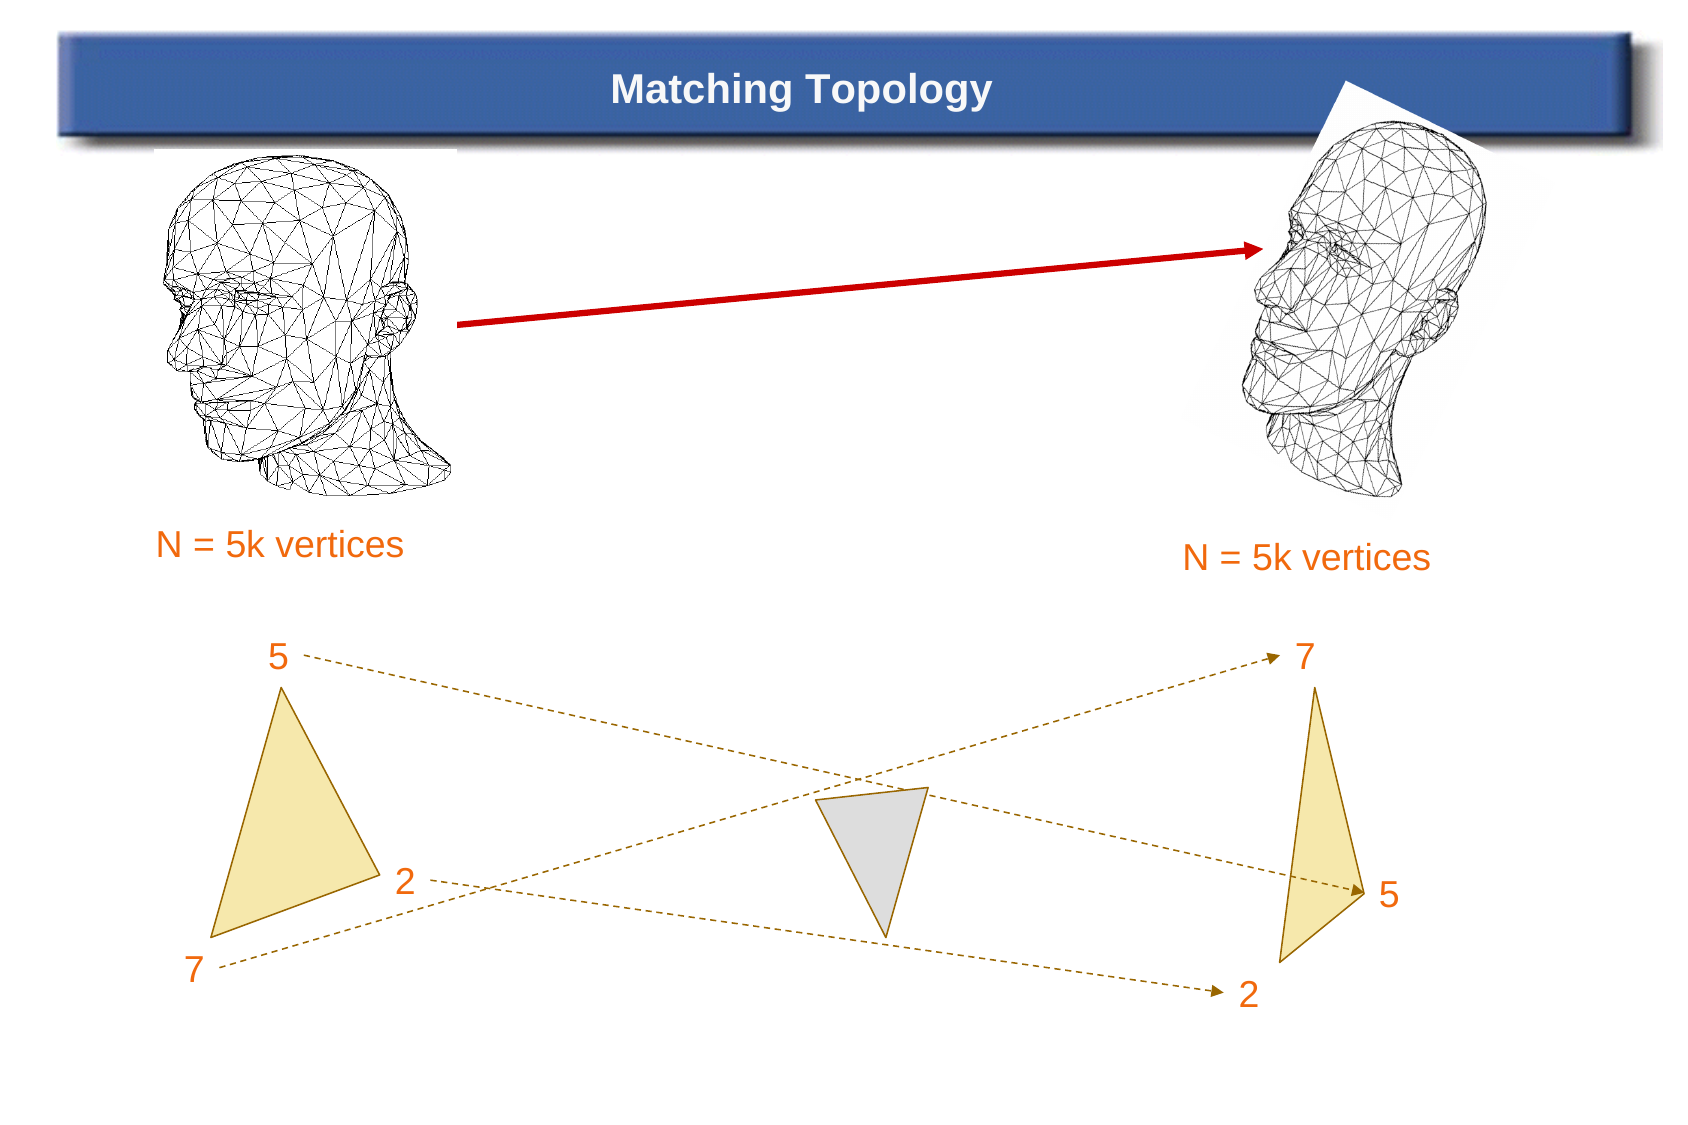

Matching Topology
N = 5k vertices
N = 5k vertices
5
7
2
5
7
2